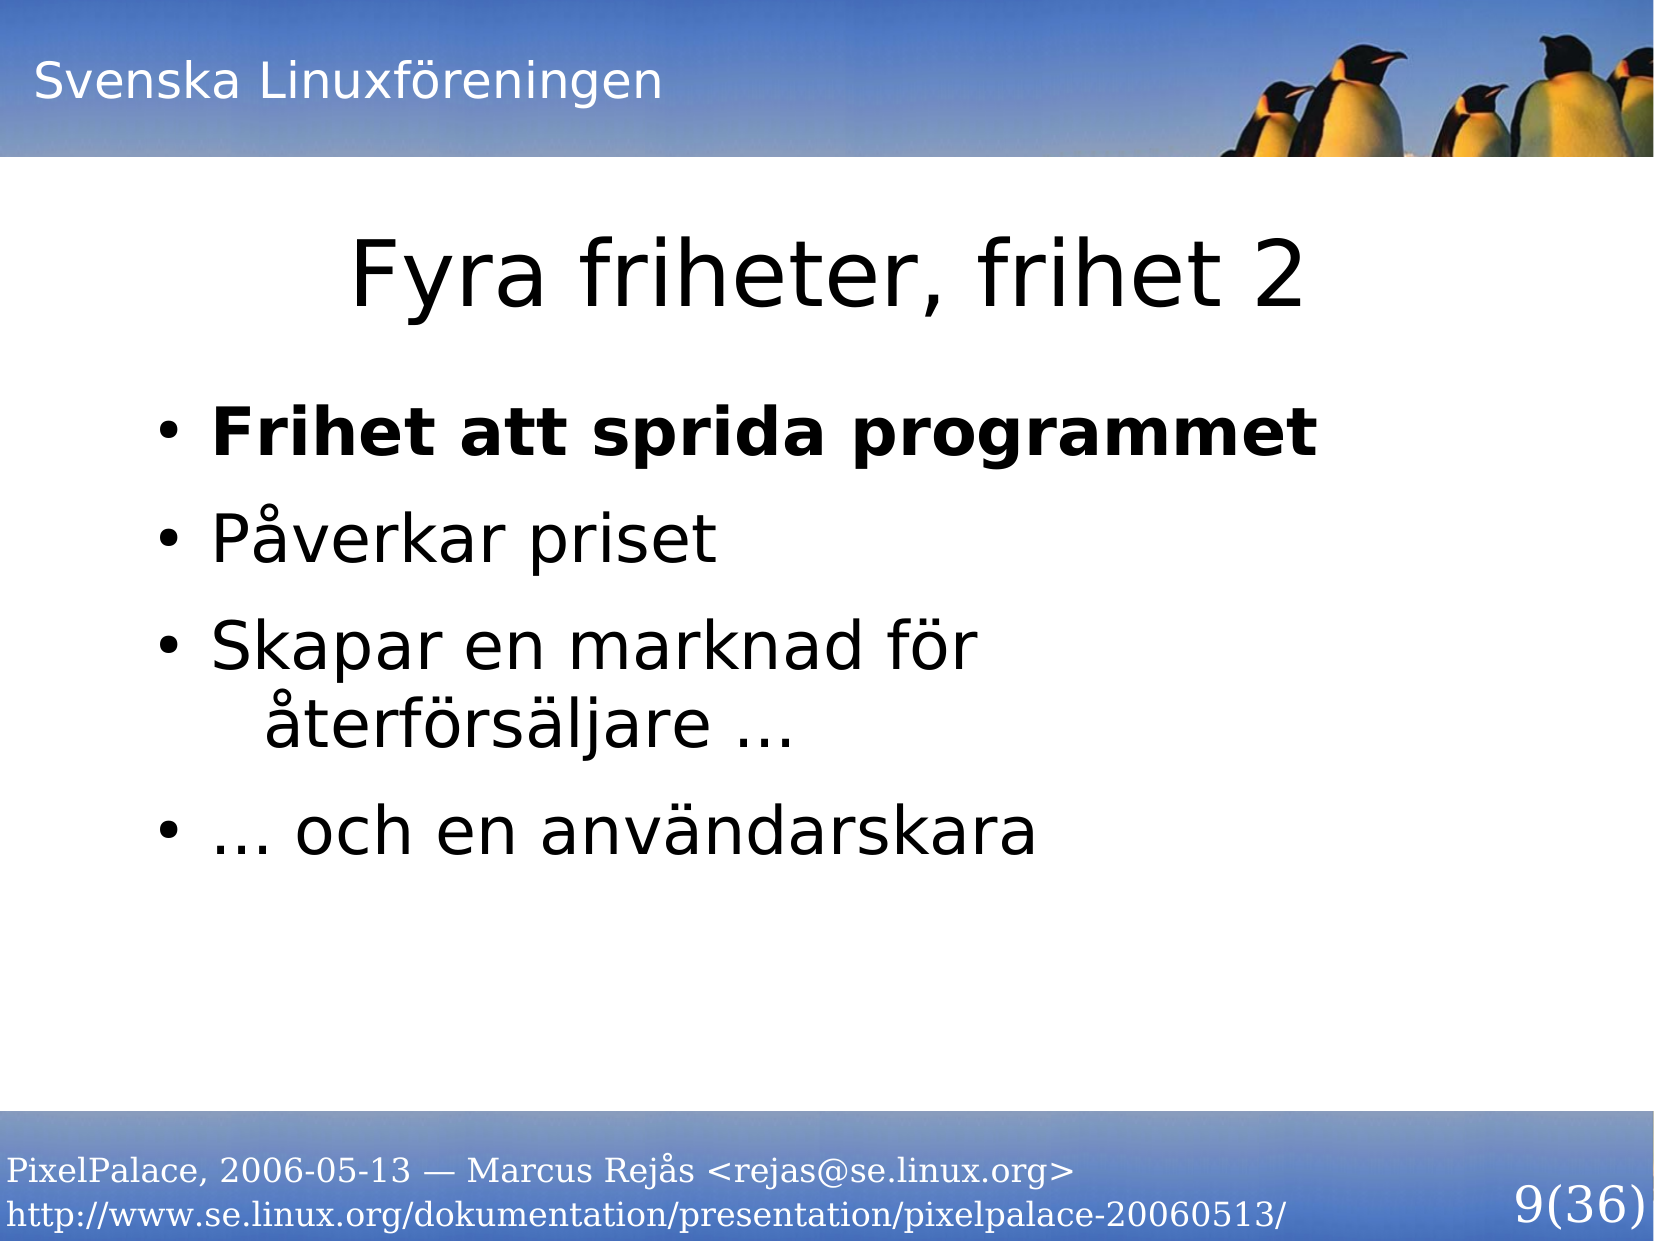

# Fyra friheter, frihet 2
Frihet att sprida programmet
Påverkar priset
Skapar en marknad för återförsäljare ...
... och en användarskara